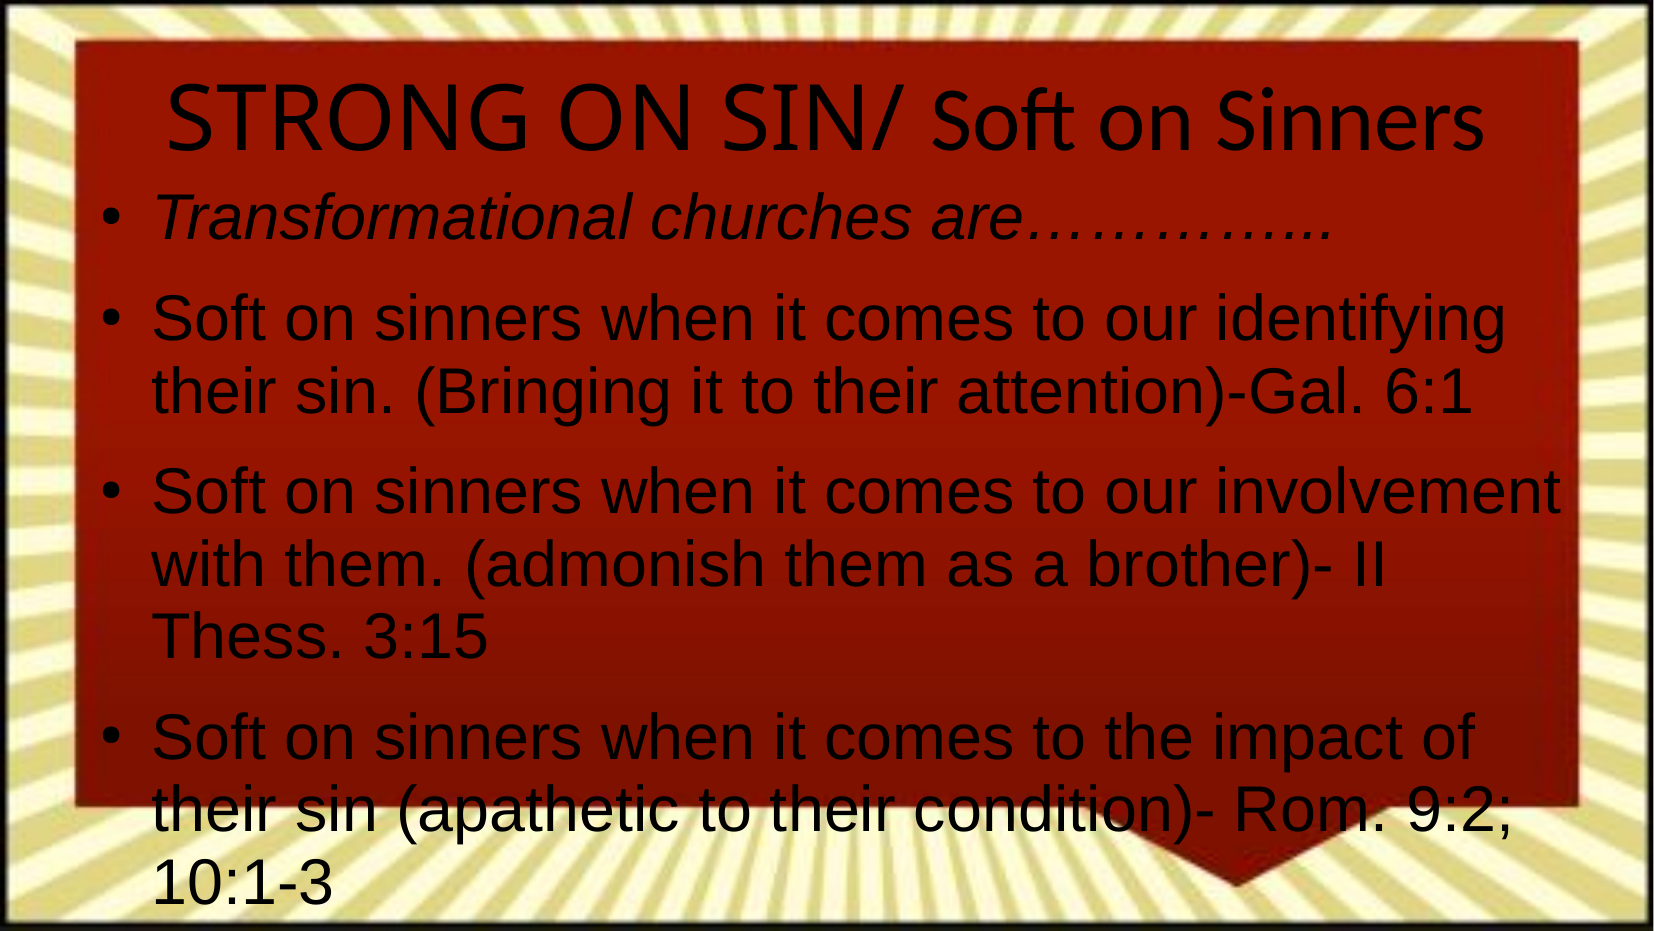

# STRONG ON SIN/ Soft on Sinners
Transformational churches are…………...
Soft on sinners when it comes to our identifying their sin. (Bringing it to their attention)-Gal. 6:1
Soft on sinners when it comes to our involvement with them. (admonish them as a brother)- II Thess. 3:15
Soft on sinners when it comes to the impact of their sin (apathetic to their condition)- Rom. 9:2; 10:1-3